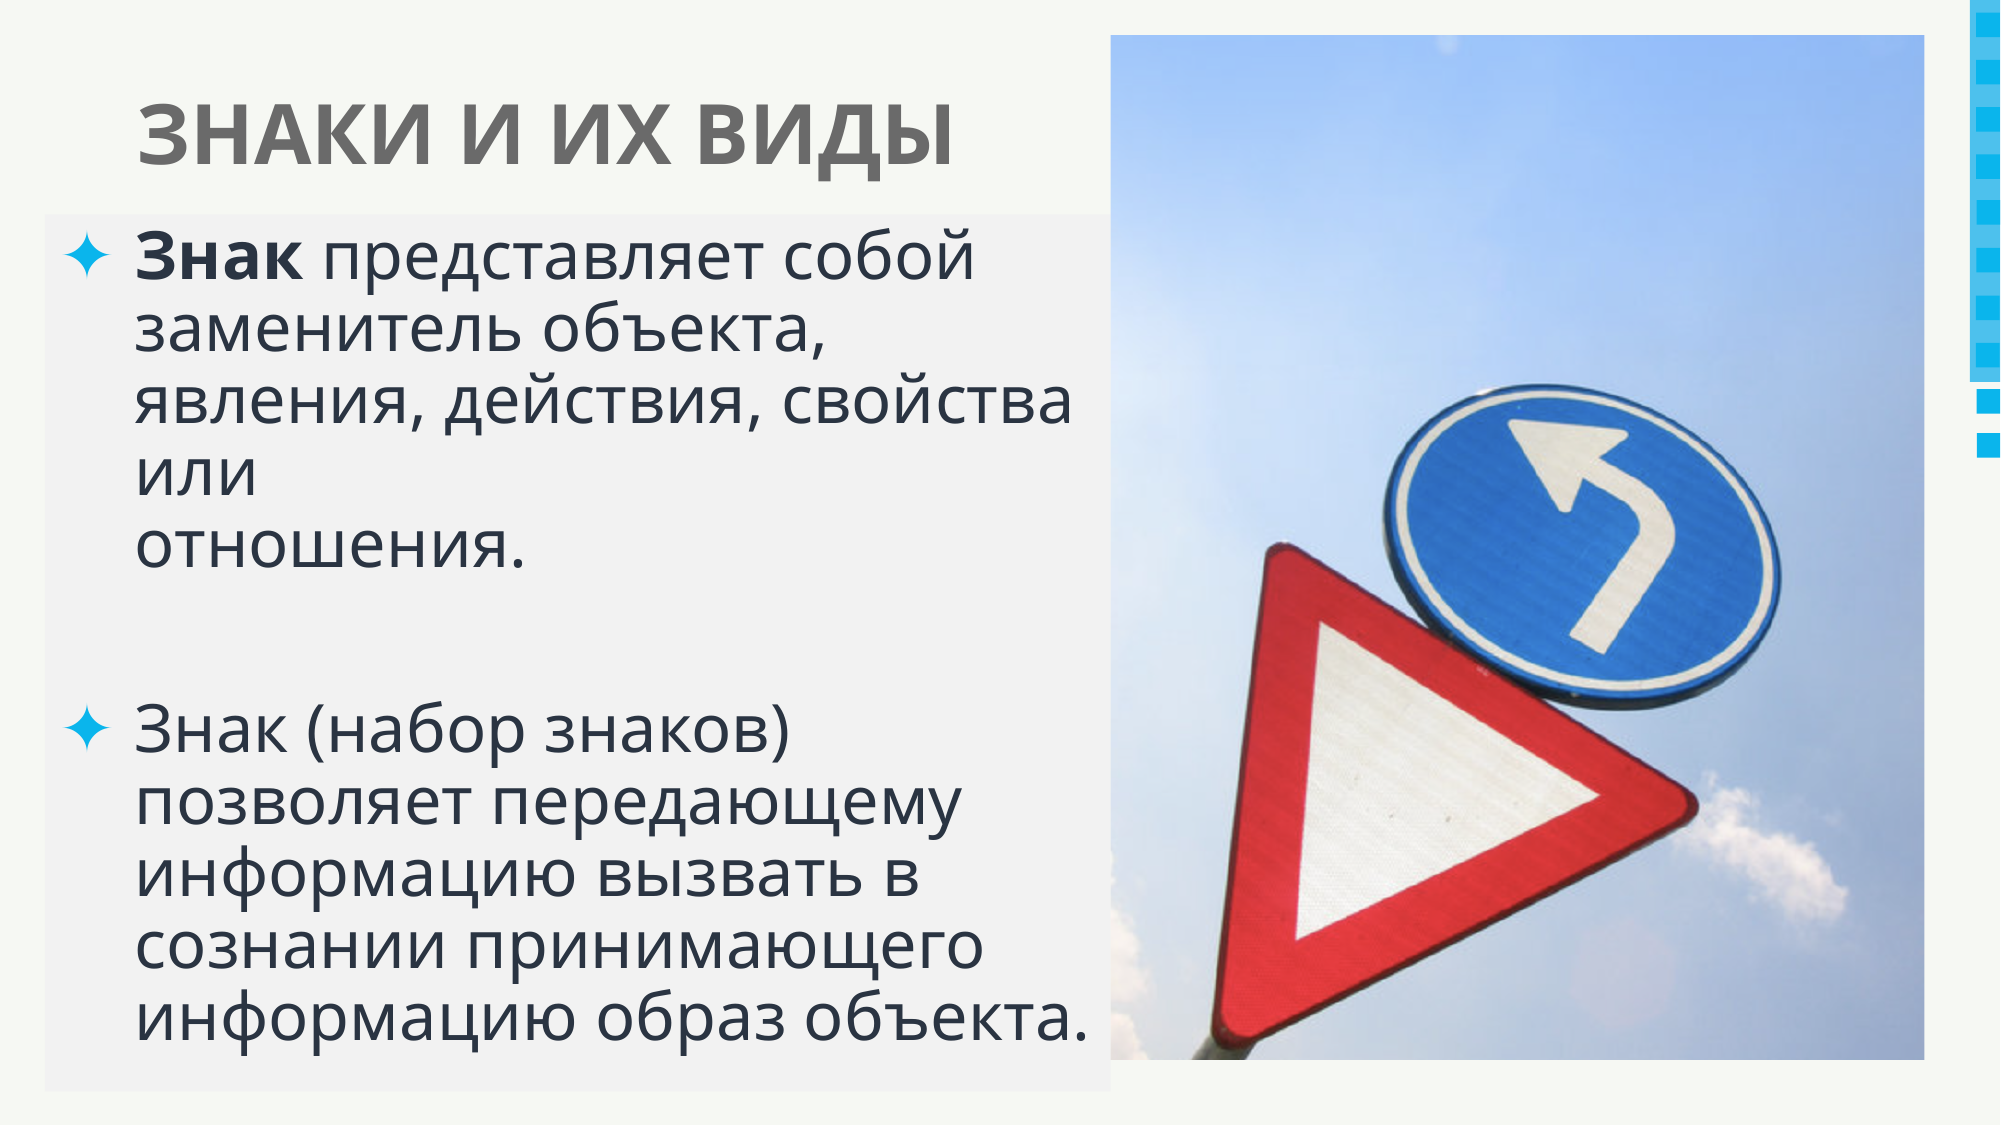

ЗНАКИ И ИХ ВИДЫ
# Знак представляет собой заменитель объекта, явления, действия, свойства или отношения.
Знак (набор знаков) позволяет передающему информацию вызвать в сознании принимающего информацию образ объекта.